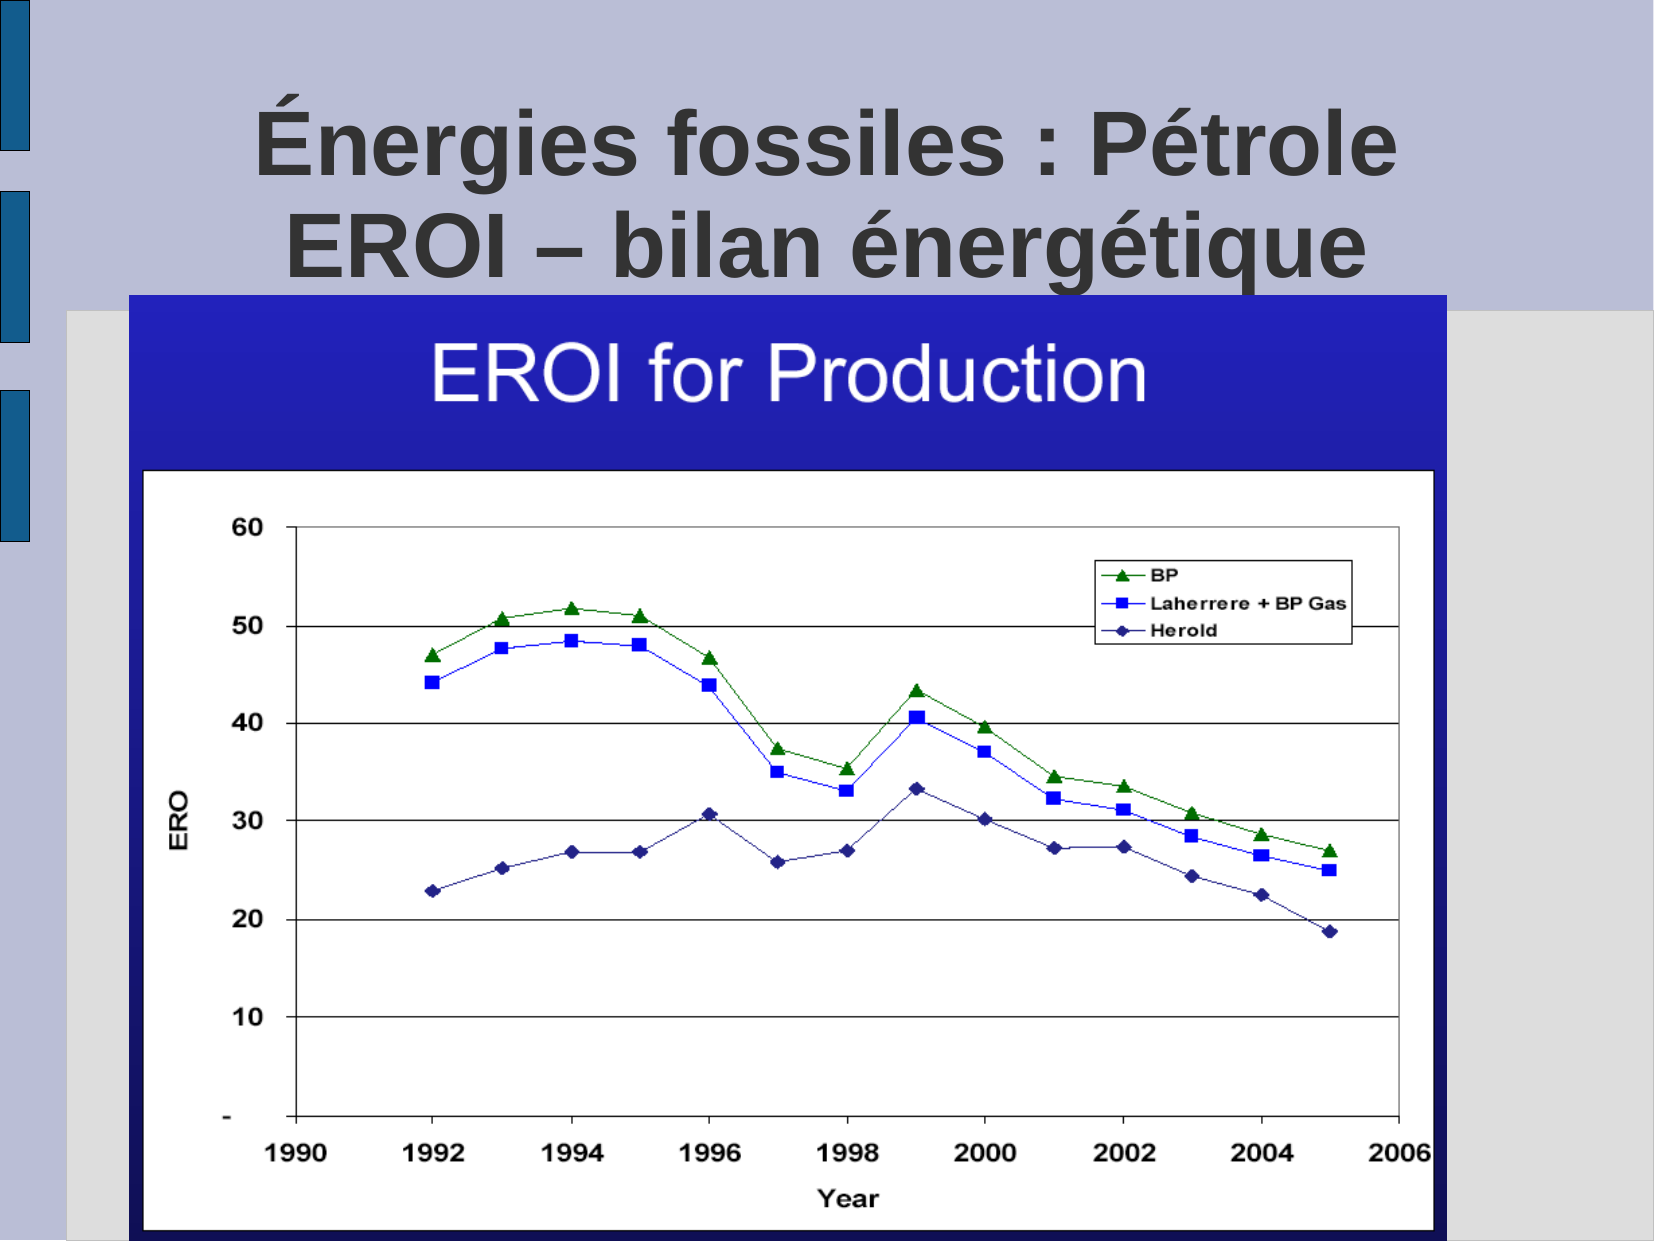

# Énergies fossiles : Pétrole EROI – bilan énergétique